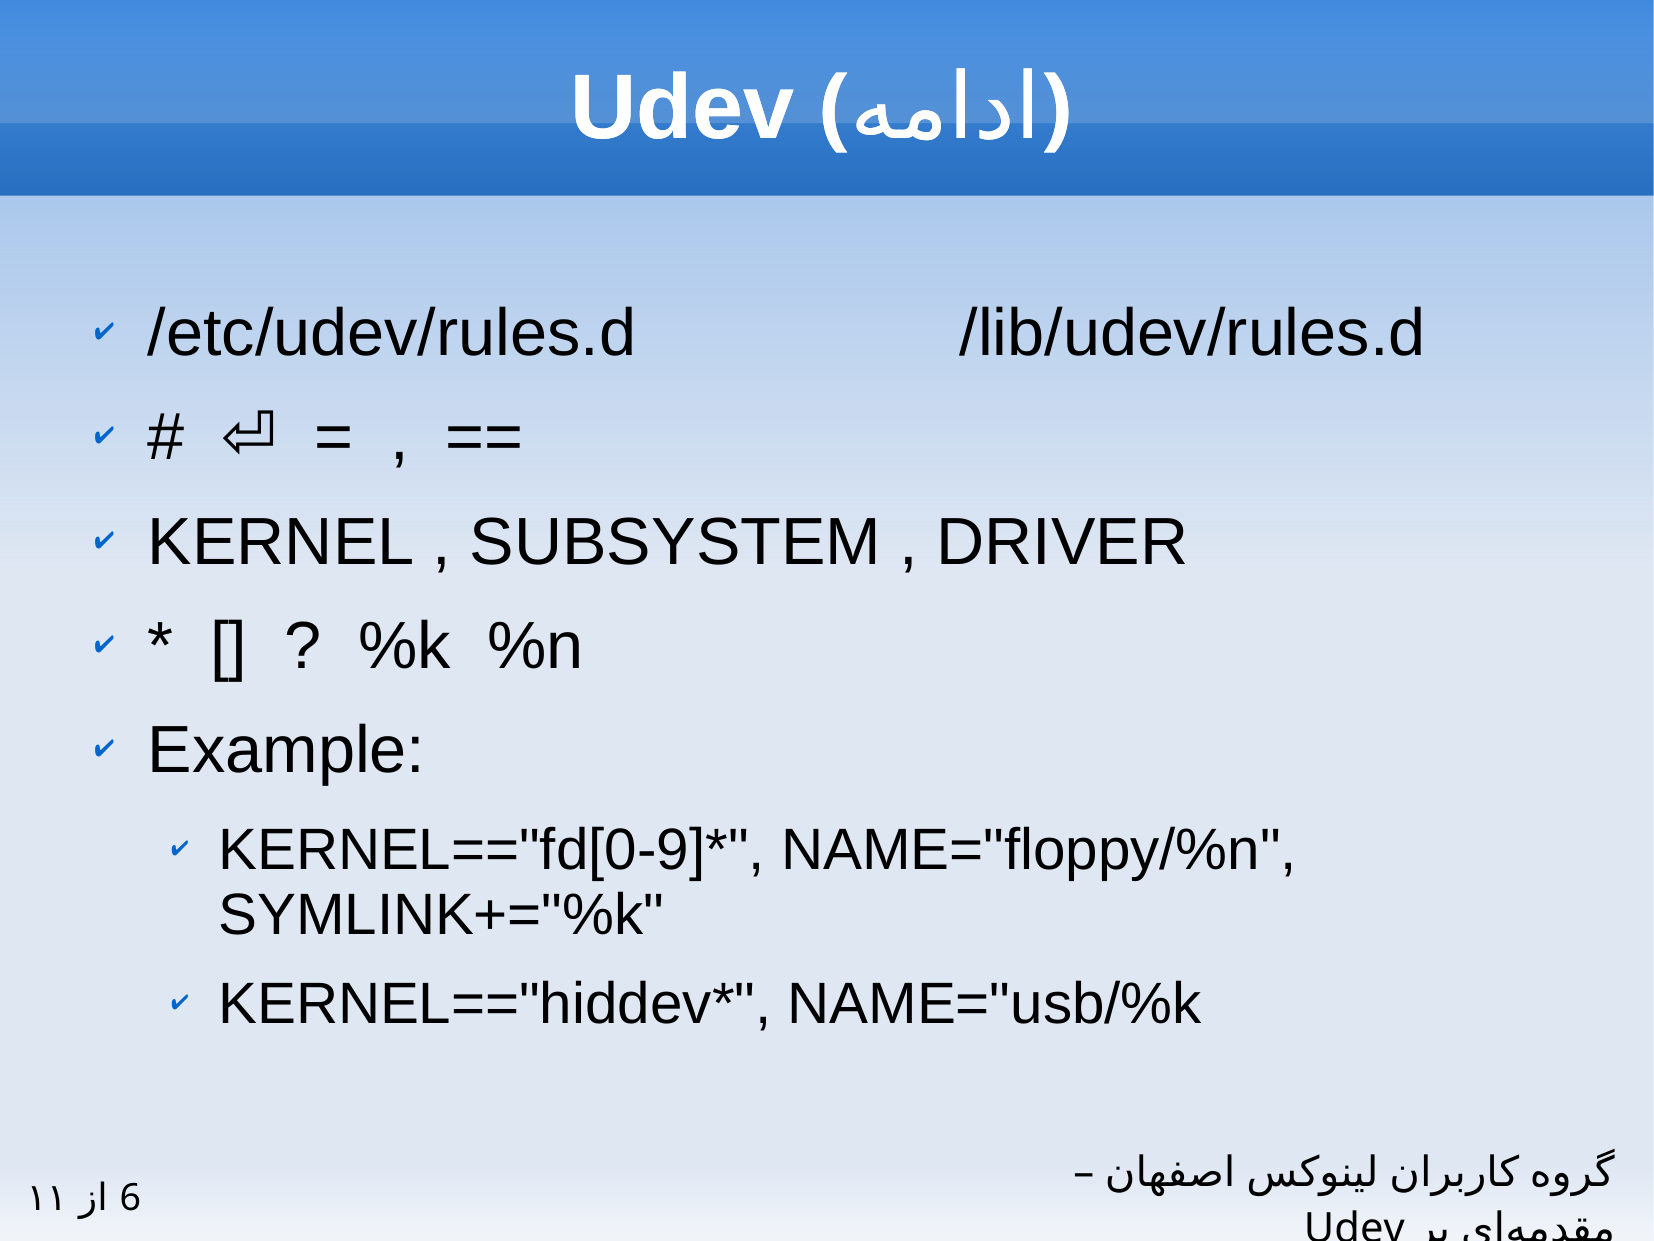

Udev (ادامه)
Udev (ادامه)
# /etc/udev/rules.d					/lib/udev/rules.d
# ⏎ = , ==
KERNEL , SUBSYSTEM , DRIVER
* [] ? %k %n
Example:
KERNEL=="fd[0-9]*", NAME="floppy/%n", SYMLINK+="%k"
KERNEL=="hiddev*", NAME="usb/%k
گروه کاربران لینوکس اصفهان – مقدمه‌ای بر Udev
6 از ۱۱